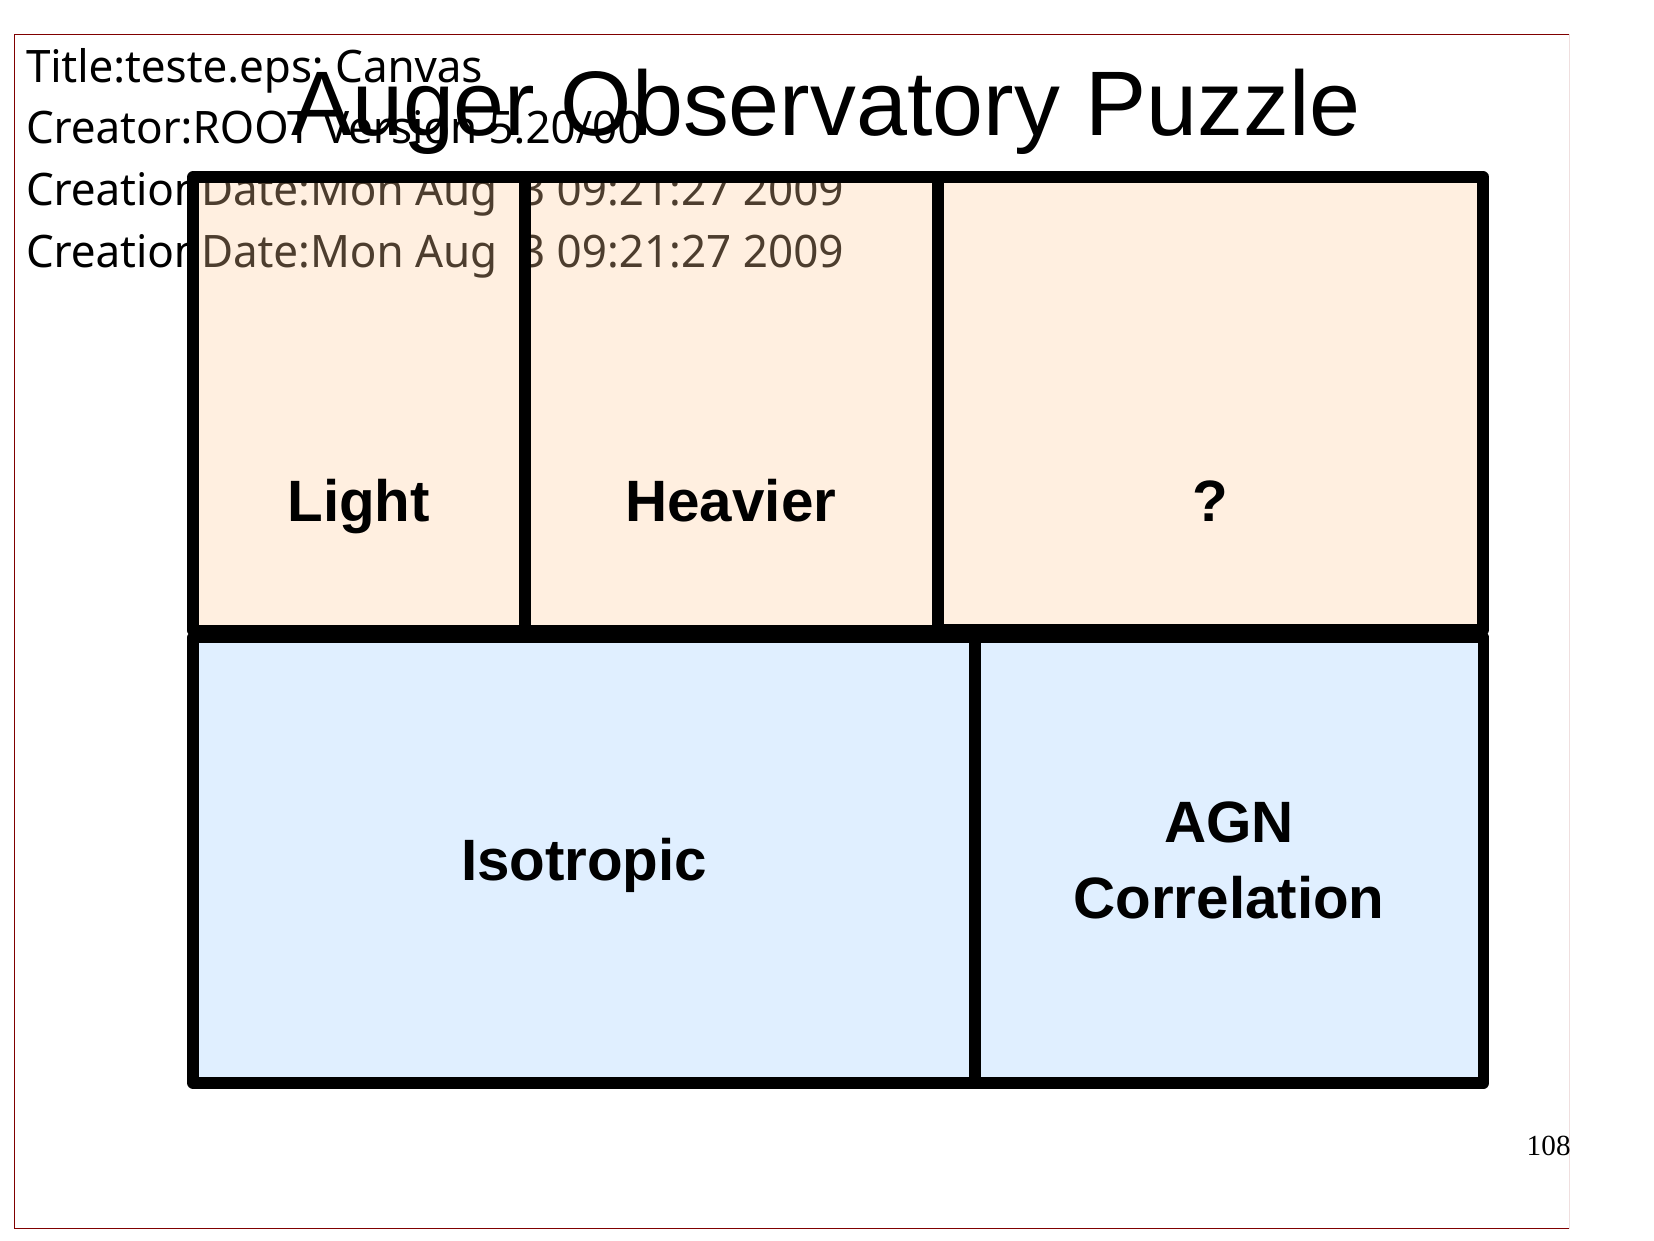

# Auger Observatory Puzzle
Light
Heavier
?
Isotropic
AGN
Correlation
108